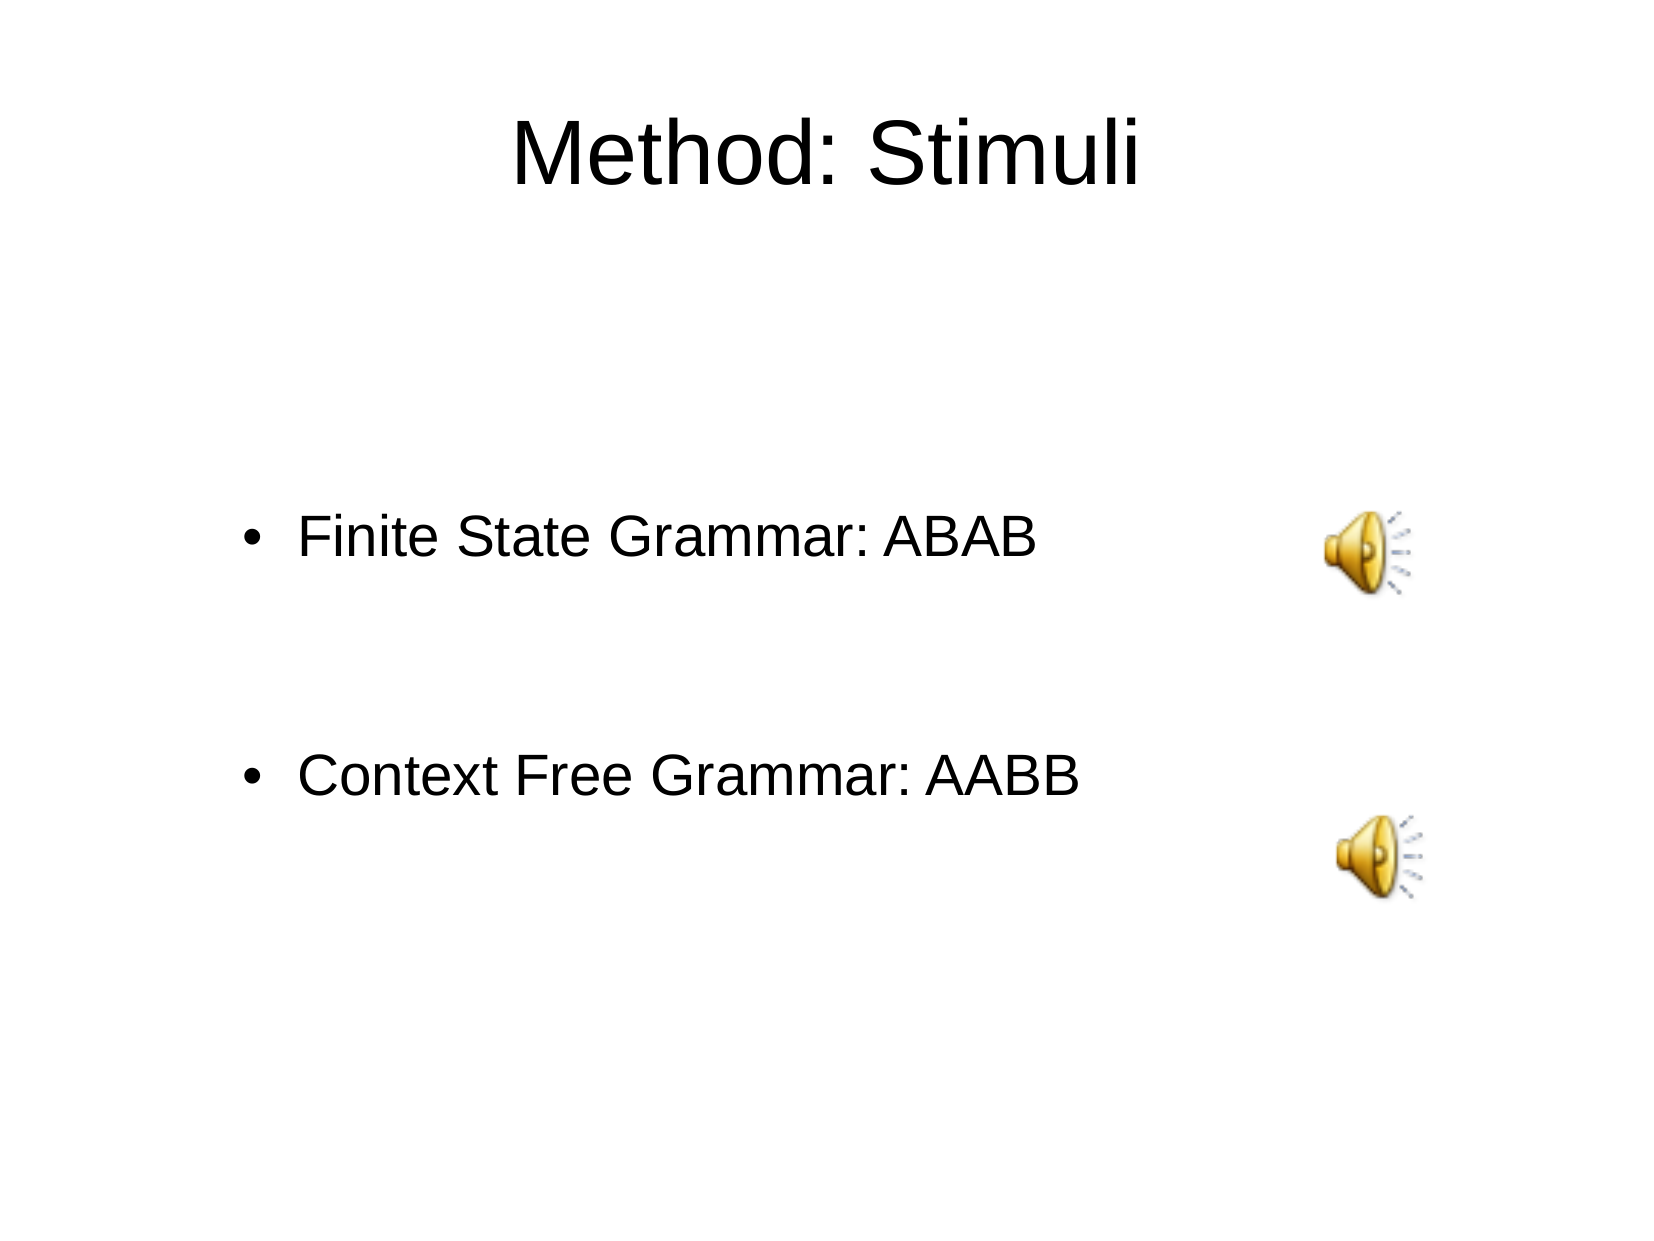

# Method: Stimuli
Finite State Grammar: ABAB
Context Free Grammar: AABB